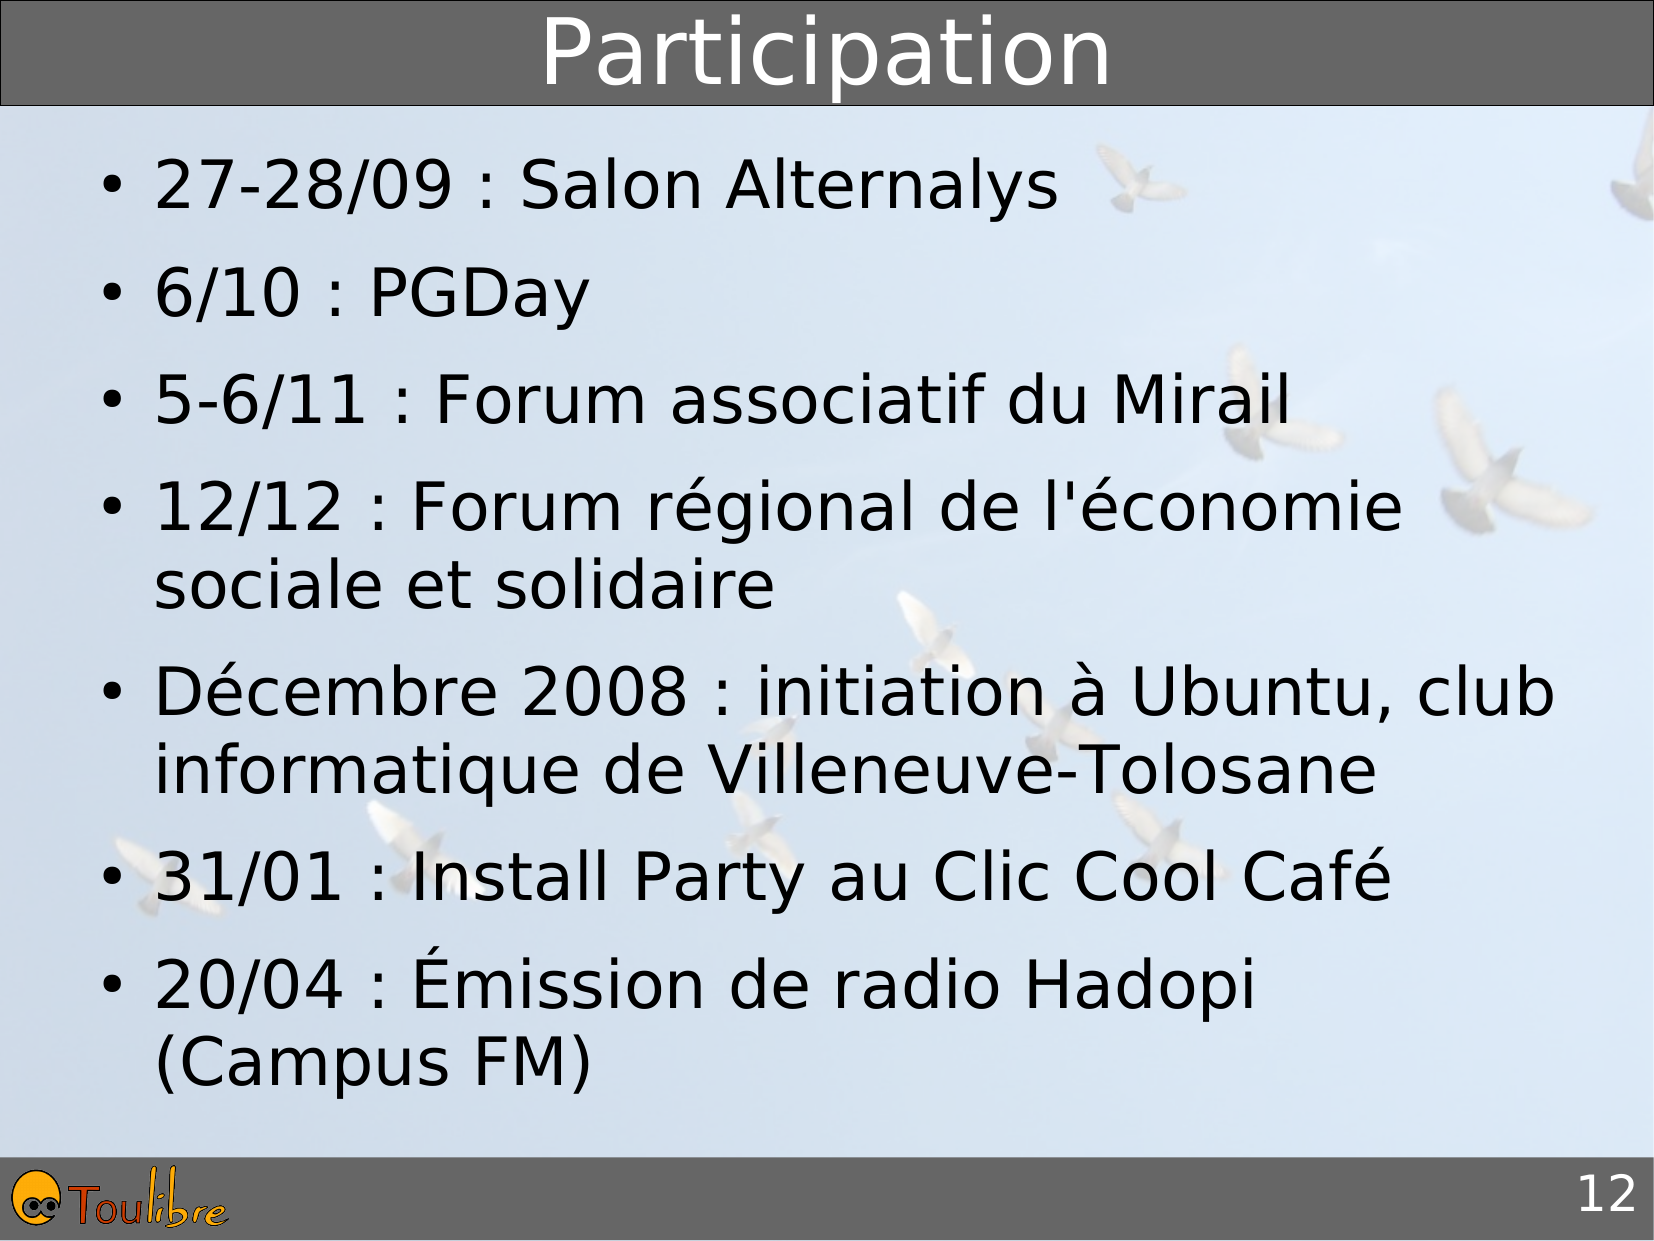

# Participation
27-28/09 : Salon Alternalys
6/10 : PGDay
5-6/11 : Forum associatif du Mirail
12/12 : Forum régional de l'économie sociale et solidaire
Décembre 2008 : initiation à Ubuntu, club informatique de Villeneuve-Tolosane
31/01 : Install Party au Clic Cool Café
20/04 : Émission de radio Hadopi (Campus FM)